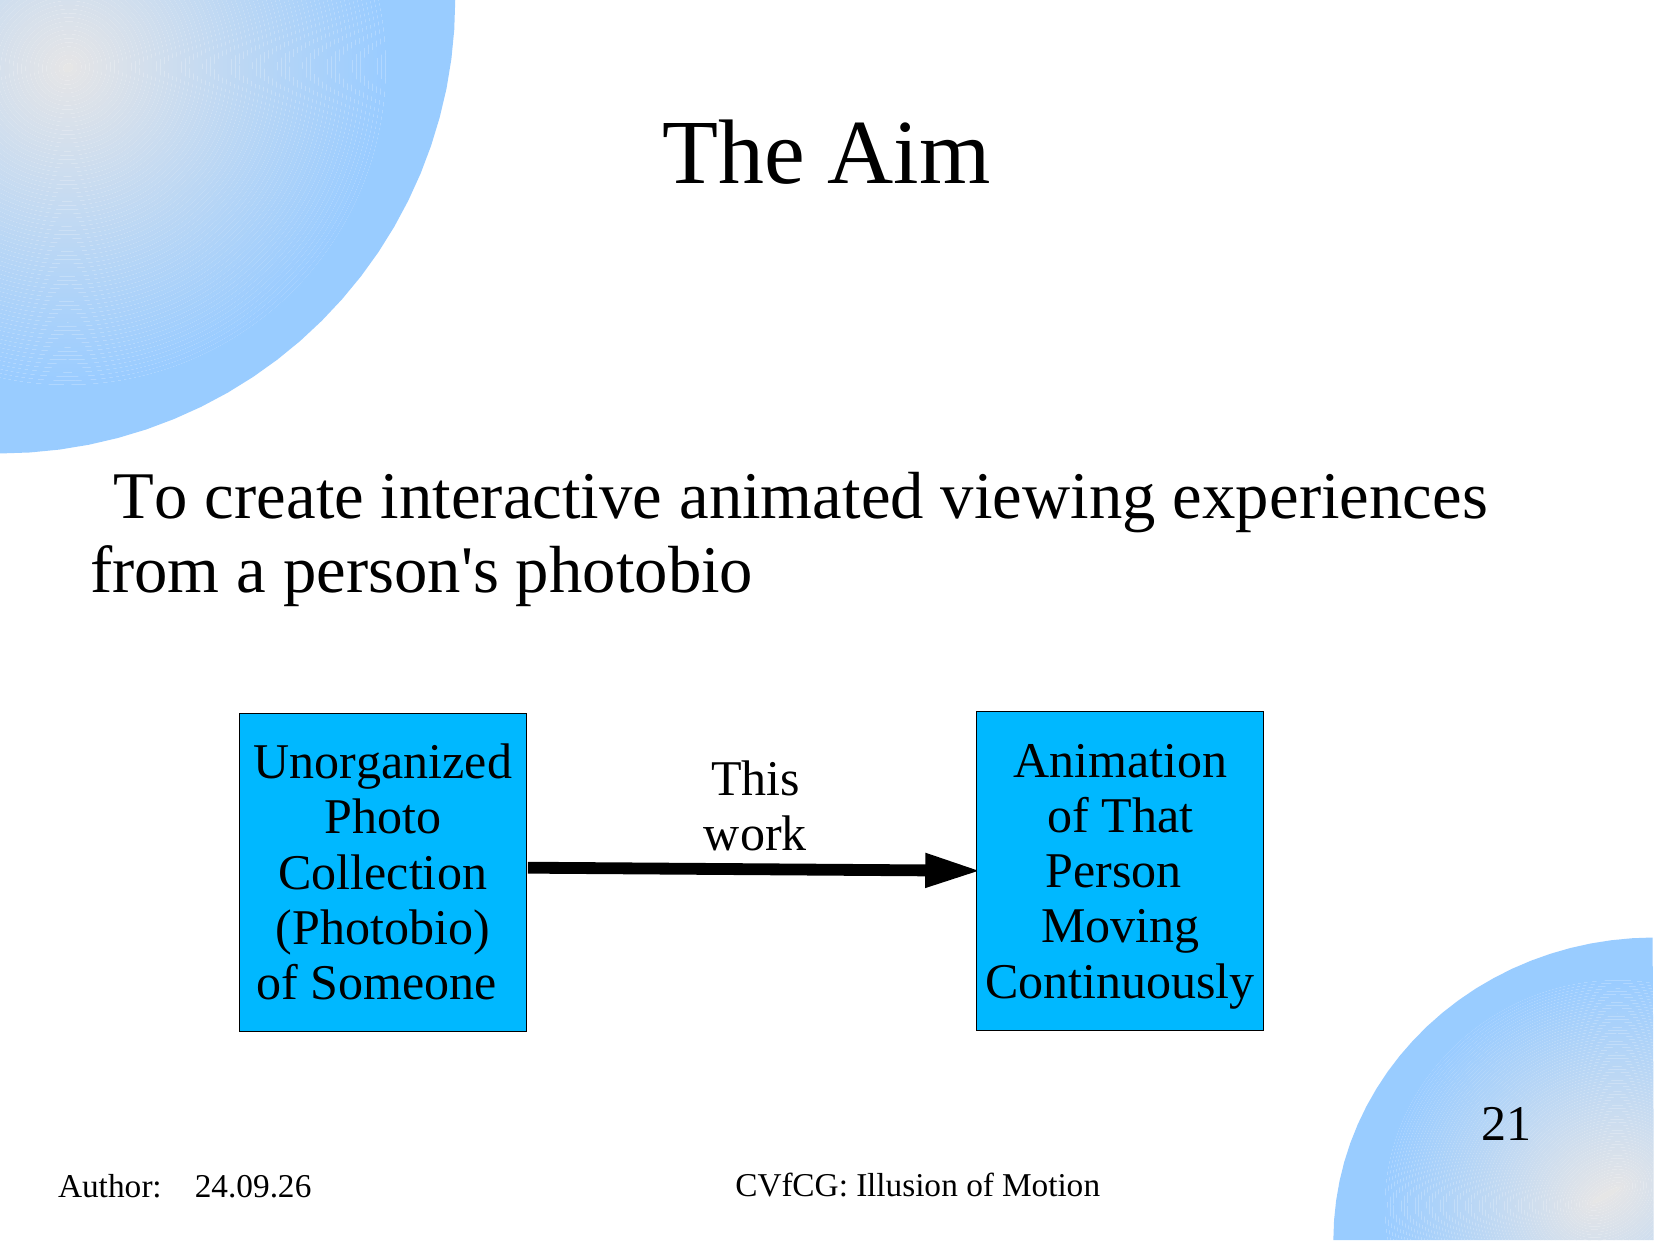

# The Aim
To create interactive animated viewing experiences from a person's photobio
Animation
of That
Person
Moving
Continuously
Unorganized
Photo
Collection
(Photobio)
of Someone
This work
CVfCG: Illusion of Motion